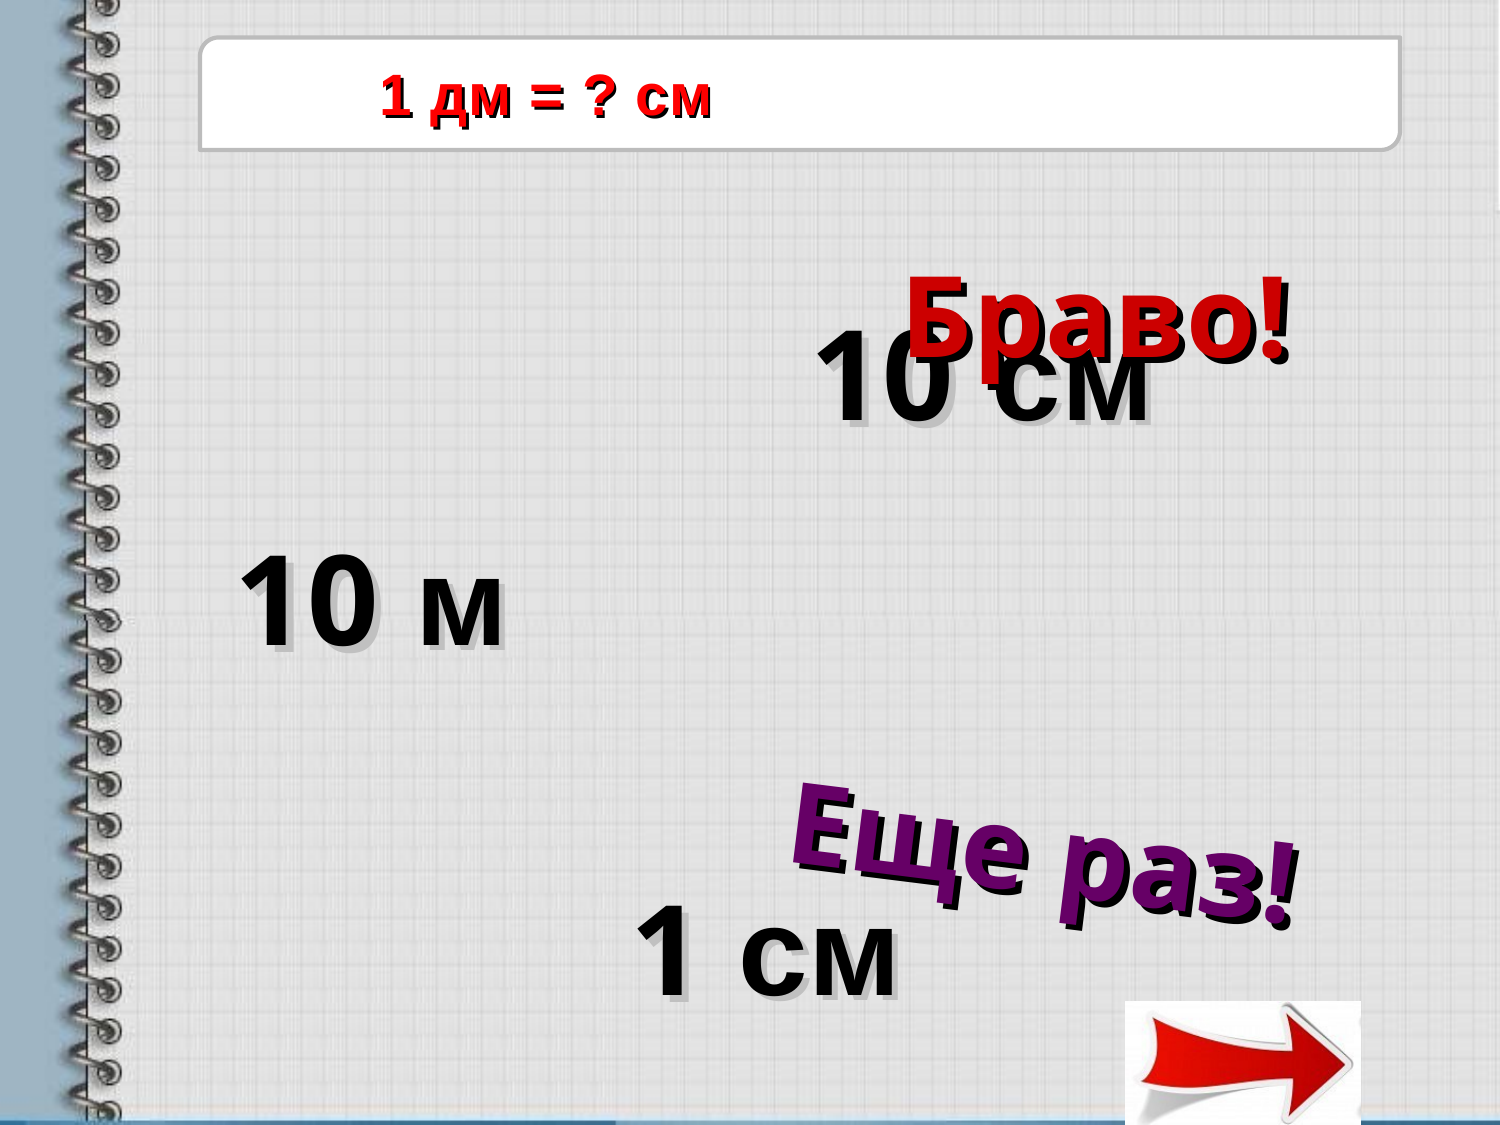

1 дм = ? см
Браво!
10 см
10 м
Еще раз!
1 см